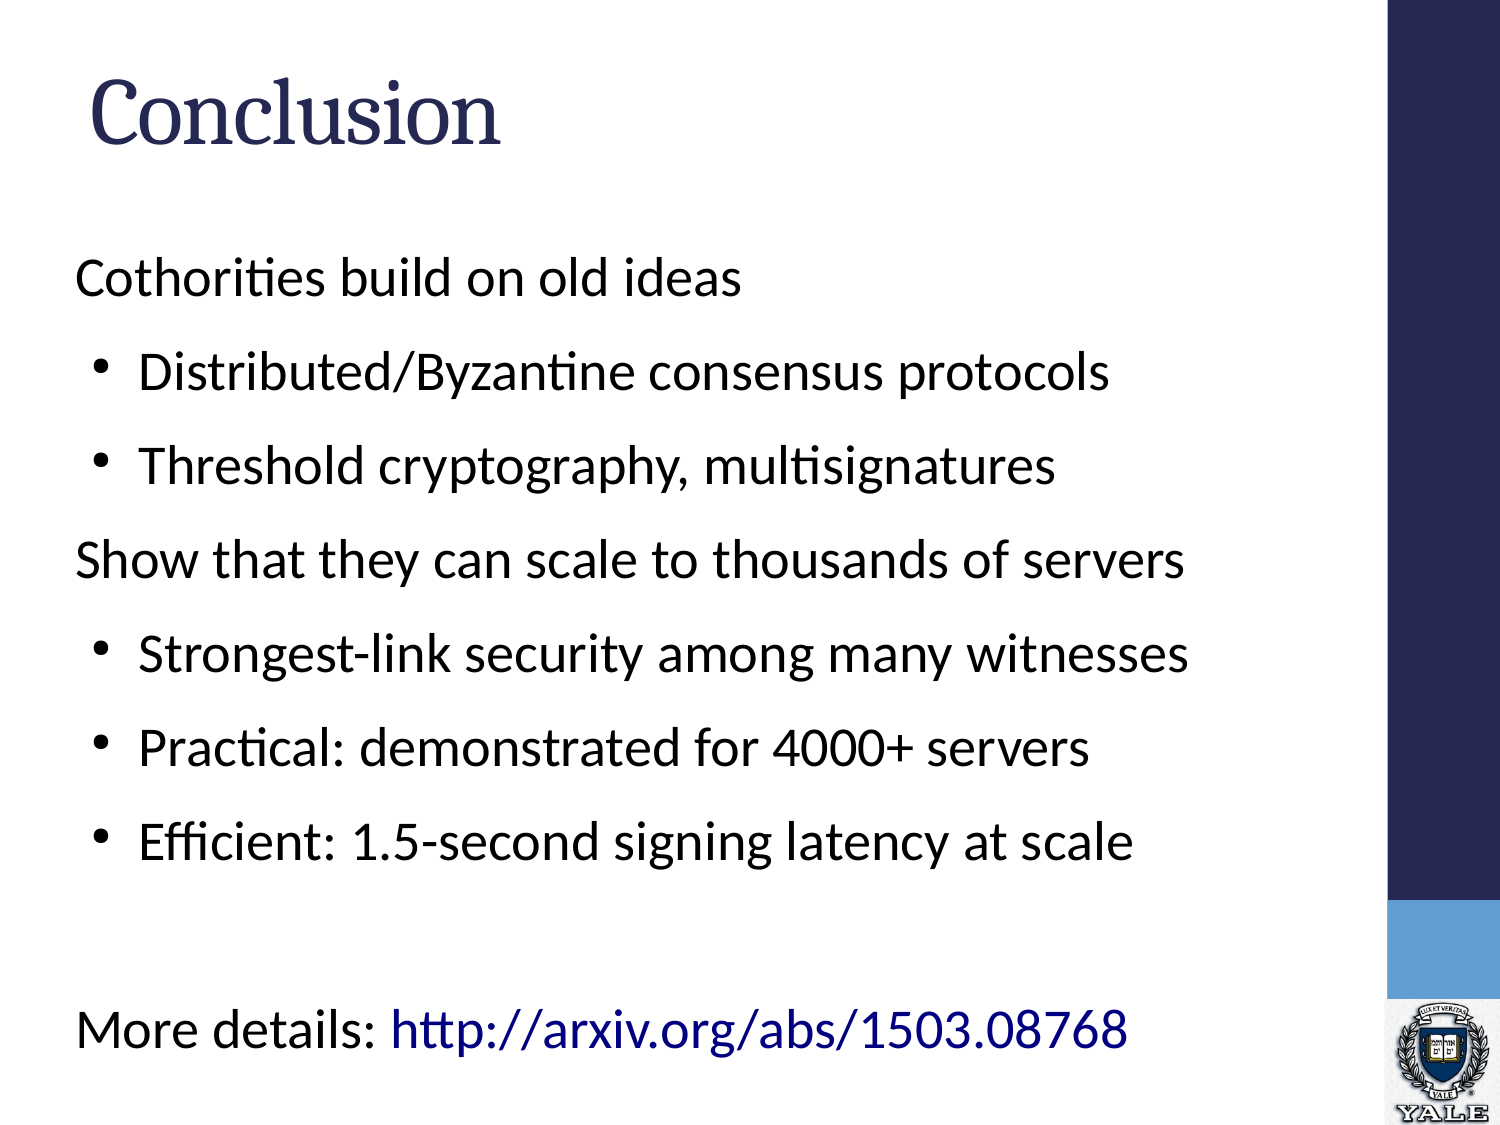

# Conclusion
Cothorities build on old ideas
Distributed/Byzantine consensus protocols
Threshold cryptography, multisignatures
Show that they can scale to thousands of servers
Strongest-link security among many witnesses
Practical: demonstrated for 4000+ servers
Efficient: 1.5-second signing latency at scale
More details: http://arxiv.org/abs/1503.08768